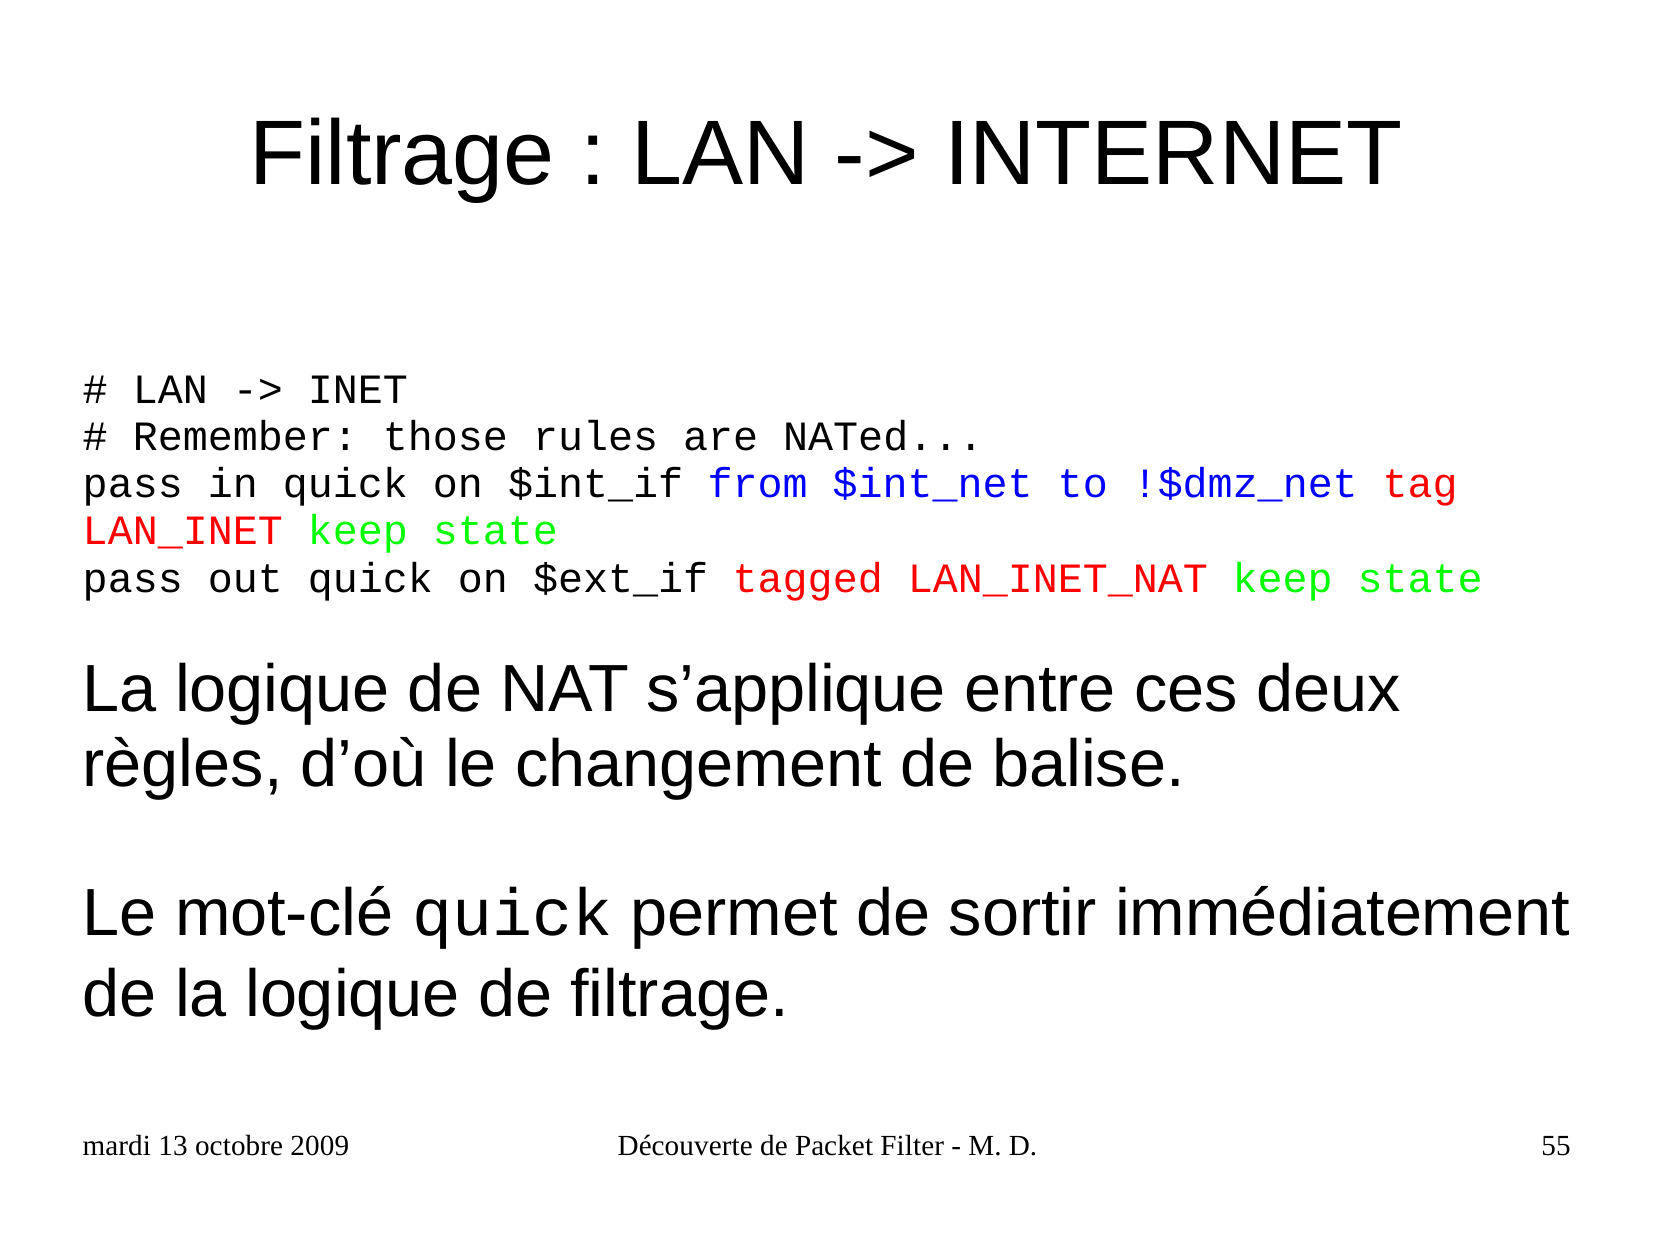

# Filtrage : LAN -> INTERNET
# LAN -> INET
# Remember: those rules are NATed...
pass in quick on $int_if from $int_net to !$dmz_net tag LAN_INET keep state
pass out quick on $ext_if tagged LAN_INET_NAT keep state
La logique de NAT s’applique entre ces deux règles, d’où le changement de balise.
Le mot-clé quick permet de sortir immédiatement de la logique de filtrage.
mardi 13 octobre 2009
Découverte de Packet Filter - M. D.
55